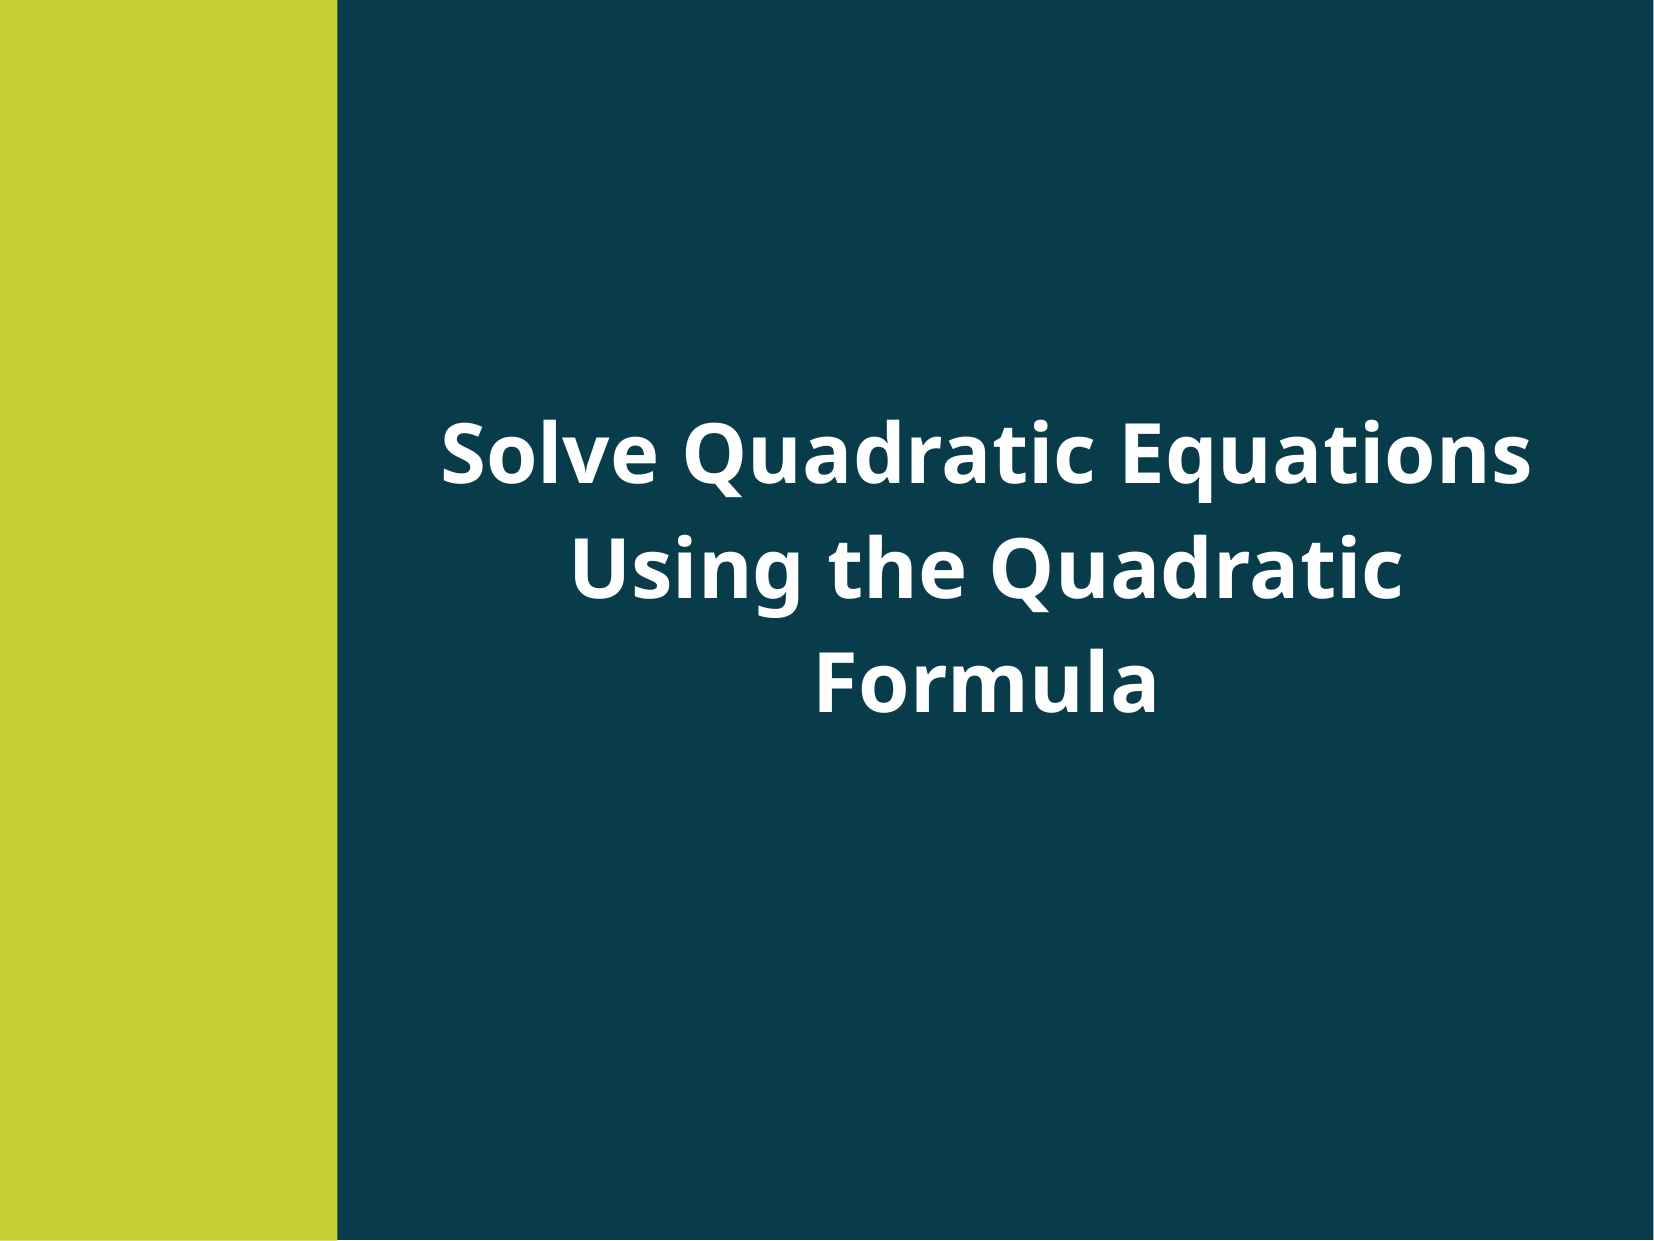

# Solve Quadratic Equations Using the Quadratic Formula